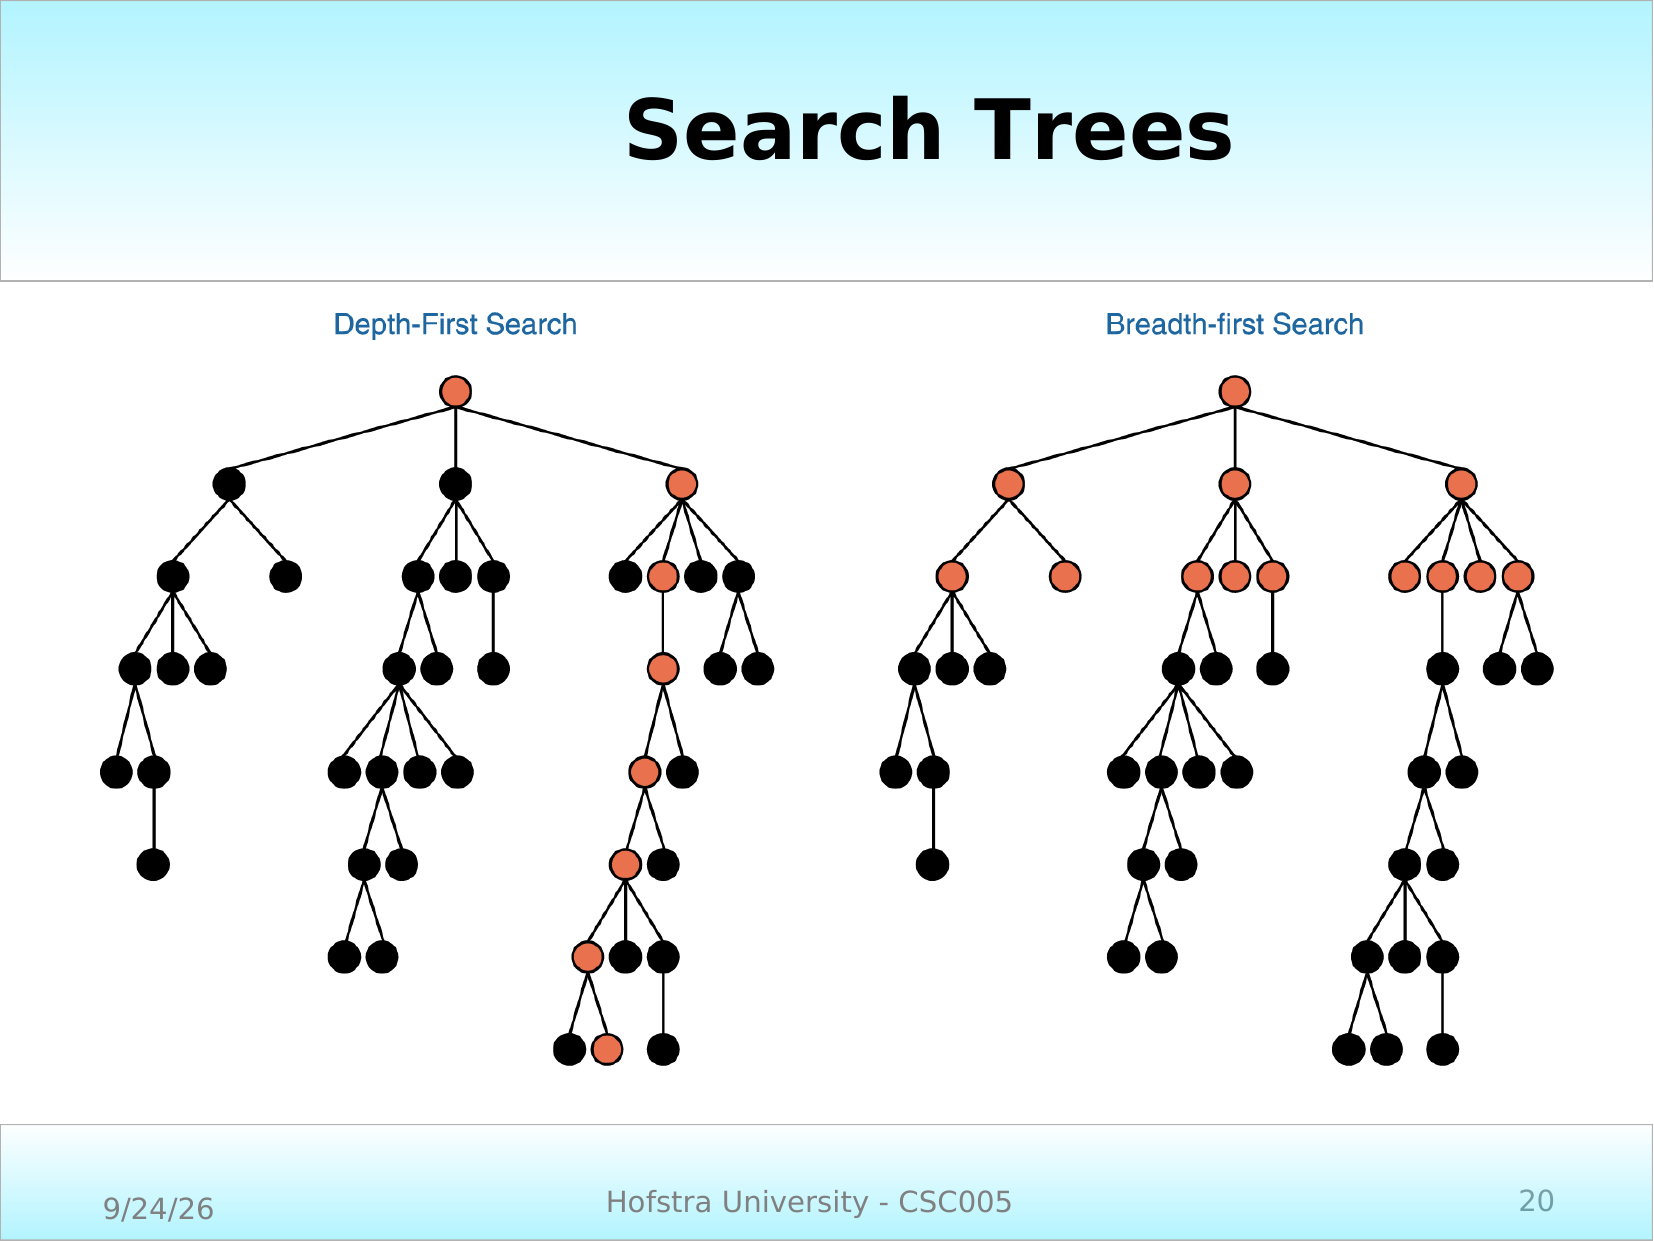

# Search Trees
20
Hofstra University - CSC005